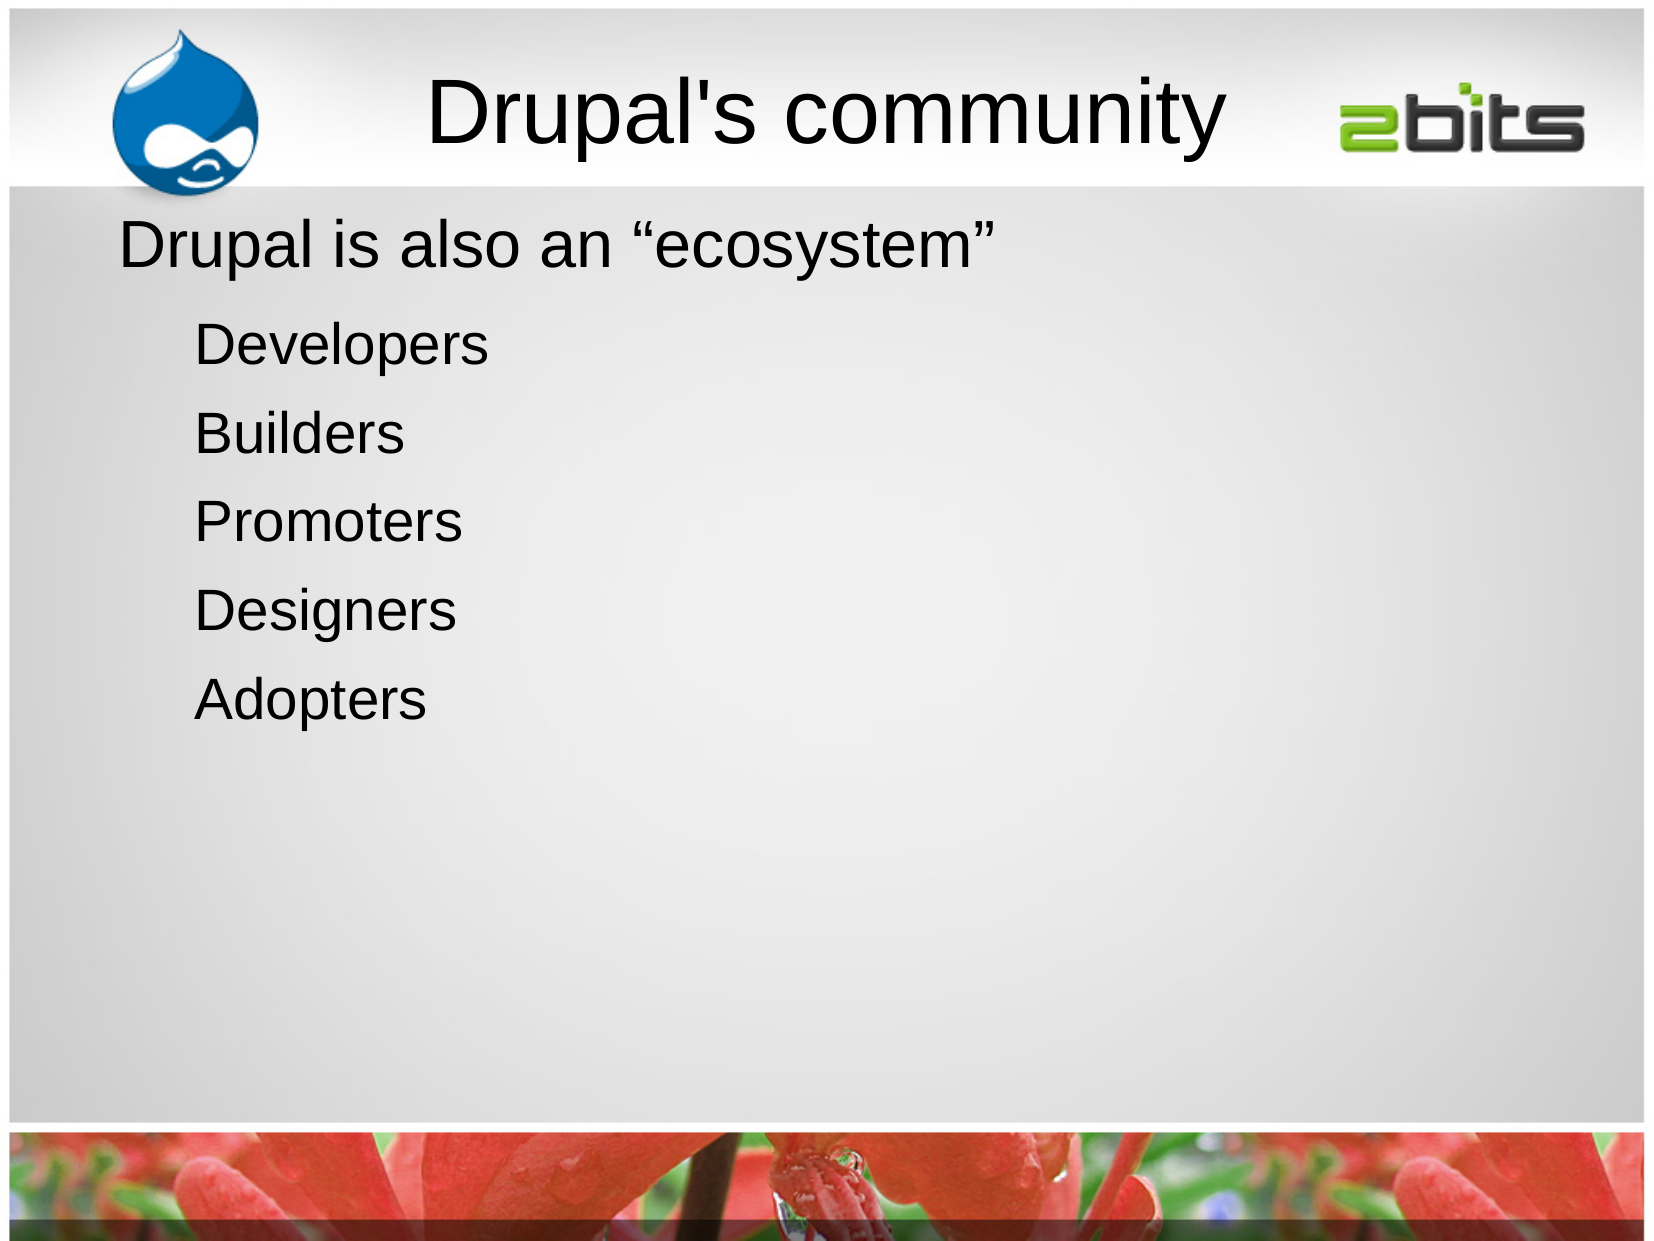

# Drupal's community
Drupal is also an “ecosystem”
Developers
Builders
Promoters
Designers
Adopters